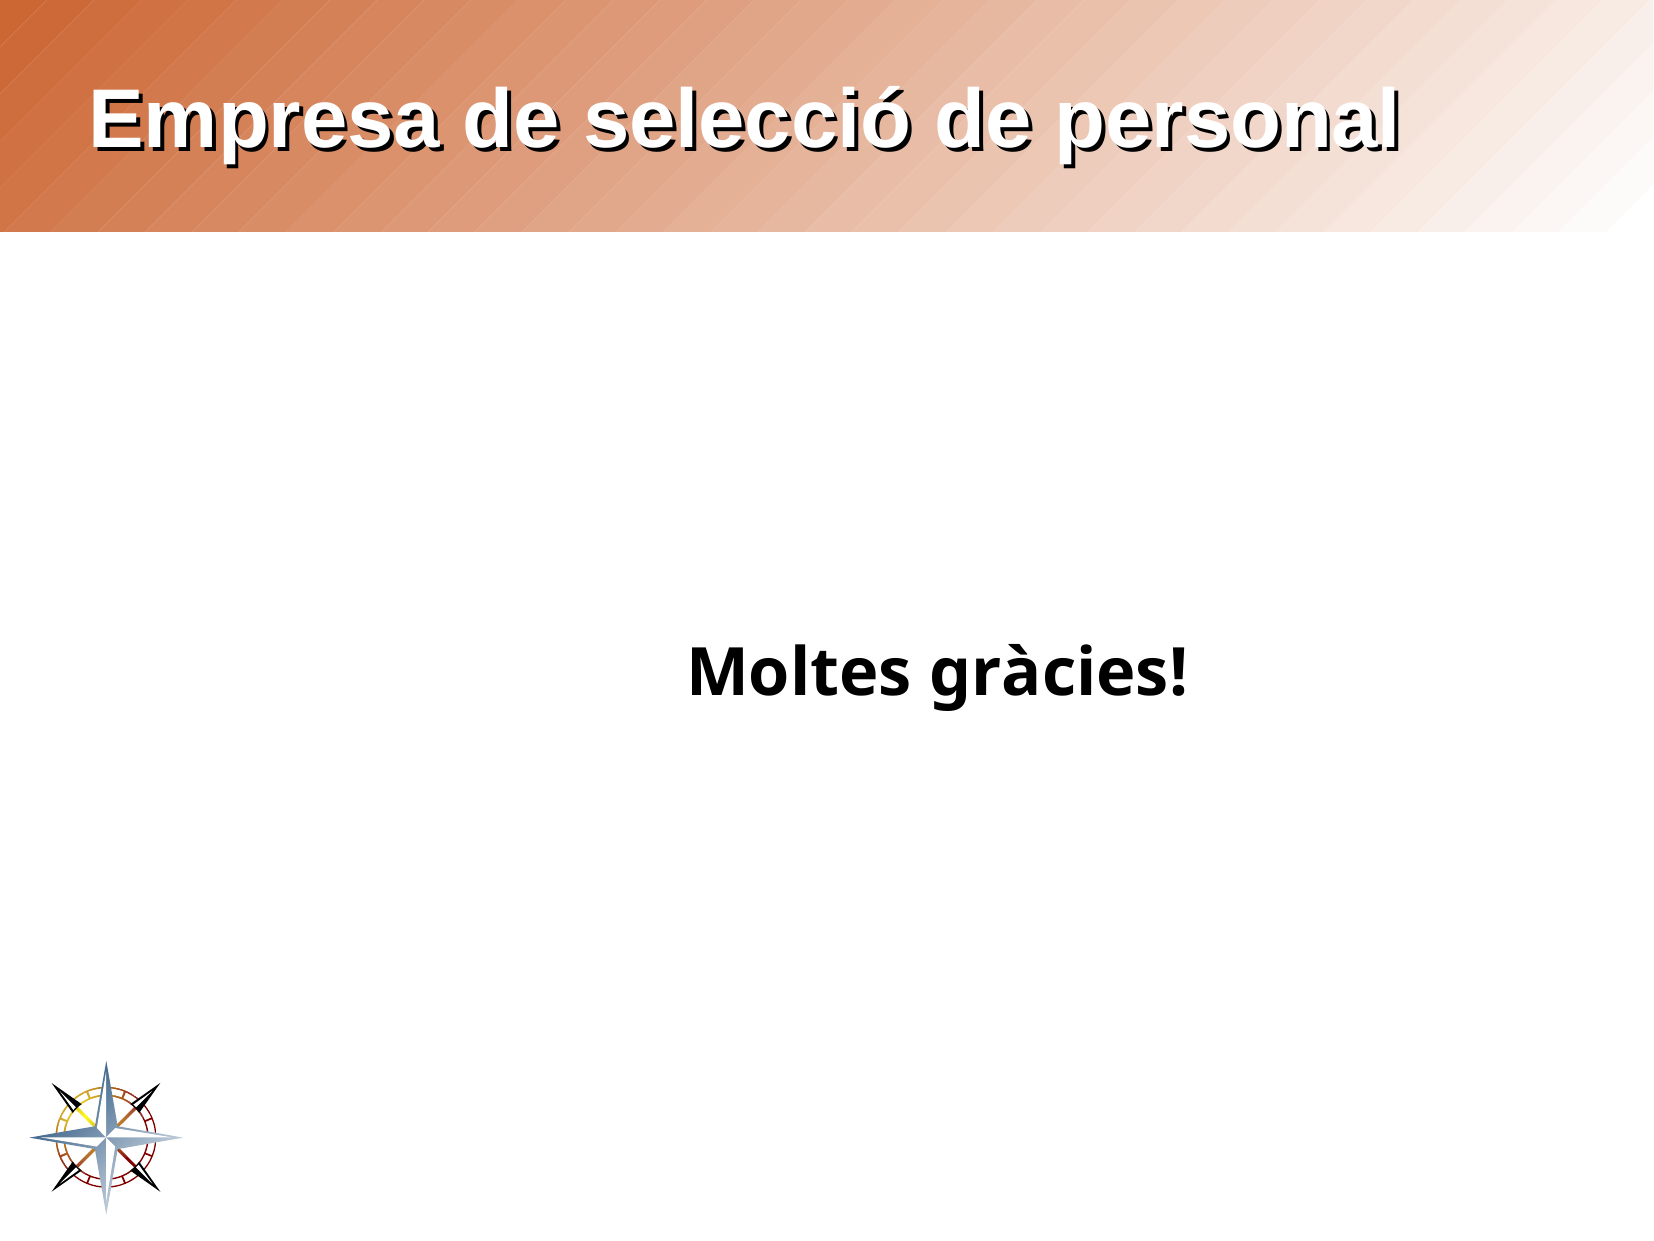

# Empresa de selecció de personal
Moltes gràcies!